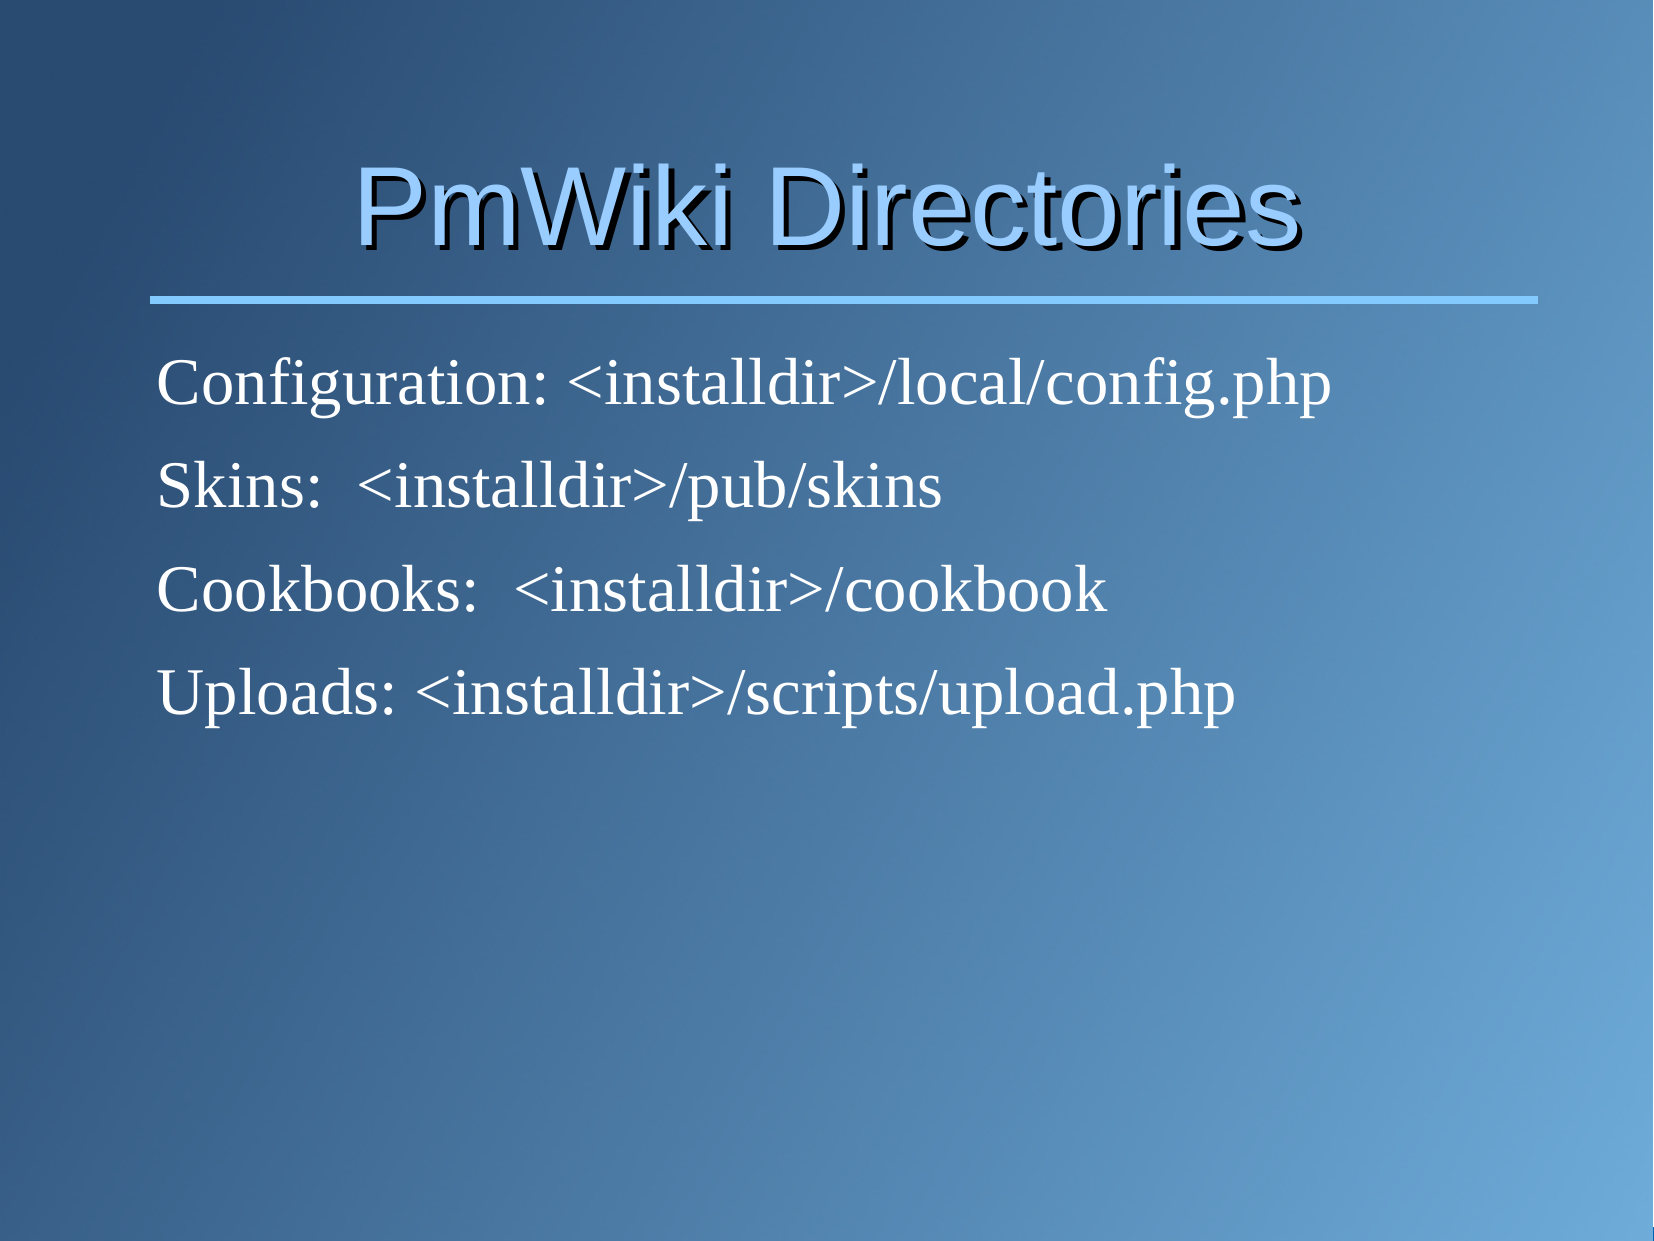

# PmWiki Directories
Configuration: <installdir>/local/config.php
Skins: <installdir>/pub/skins
Cookbooks: <installdir>/cookbook
Uploads: <installdir>/scripts/upload.php